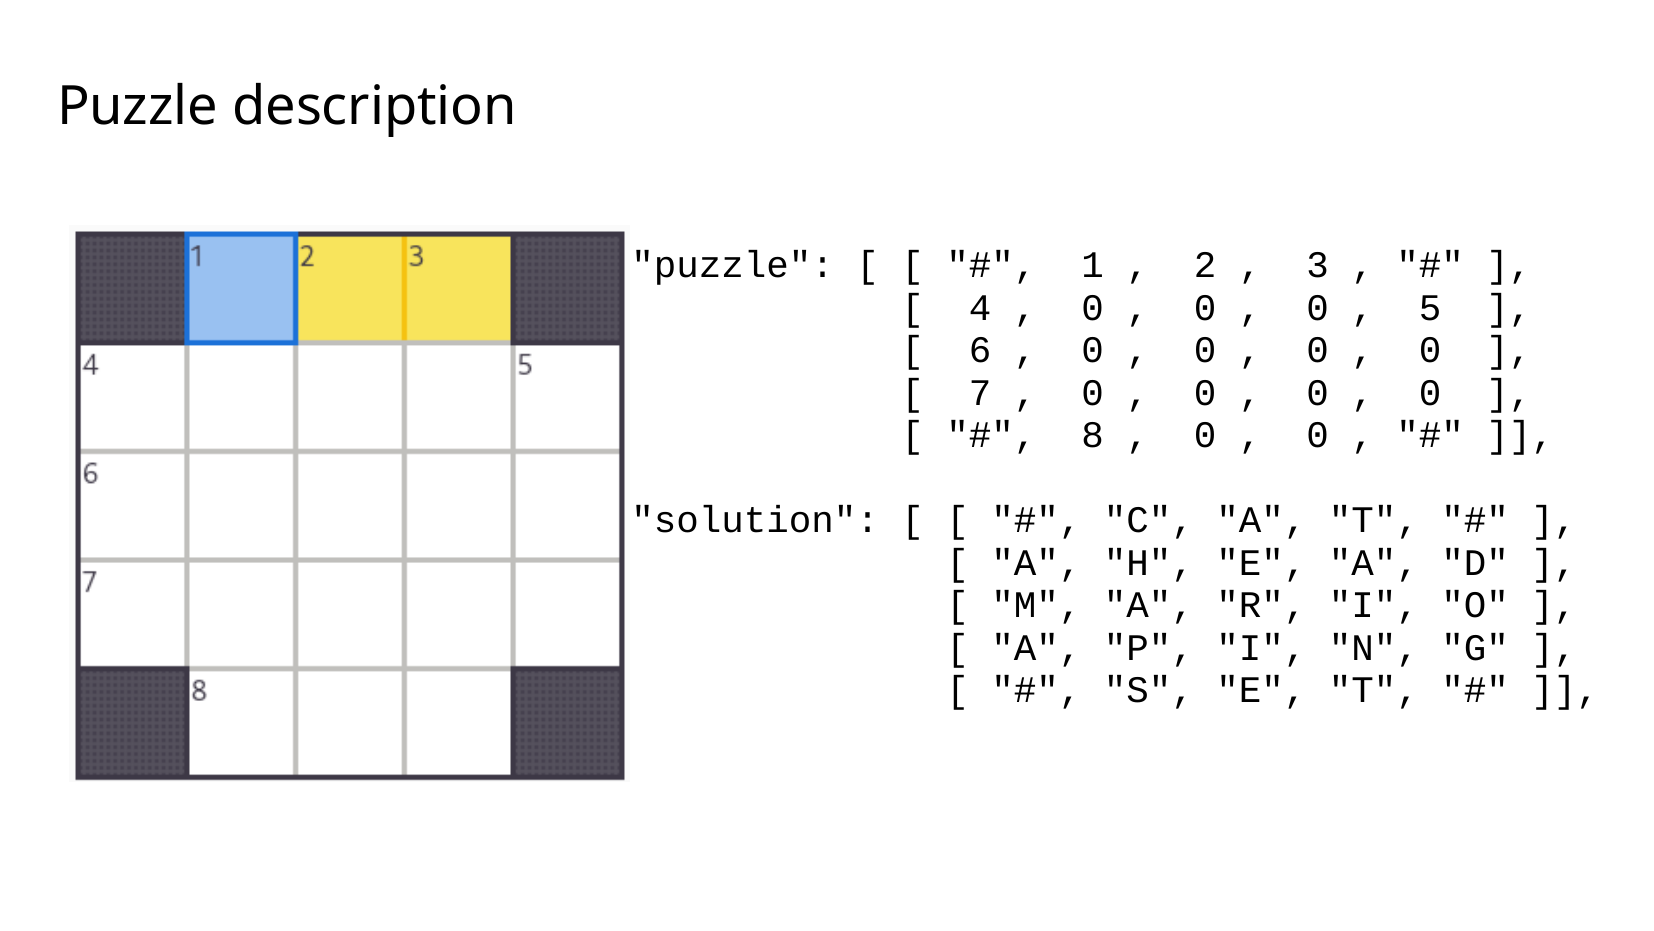

# Puzzle description
"puzzle": [ [ "#", 1 , 2 , 3 , "#" ],
 [ 4 , 0 , 0 , 0 , 5 ],
 [ 6 , 0 , 0 , 0 , 0 ],
 [ 7 , 0 , 0 , 0 , 0 ],
 [ "#", 8 , 0 , 0 , "#" ]],
"solution": [ [ "#", "C", "A", "T", "#" ],
 [ "A", "H", "E", "A", "D" ],
 [ "M", "A", "R", "I", "O" ],
 [ "A", "P", "I", "N", "G" ],
 [ "#", "S", "E", "T", "#" ]],